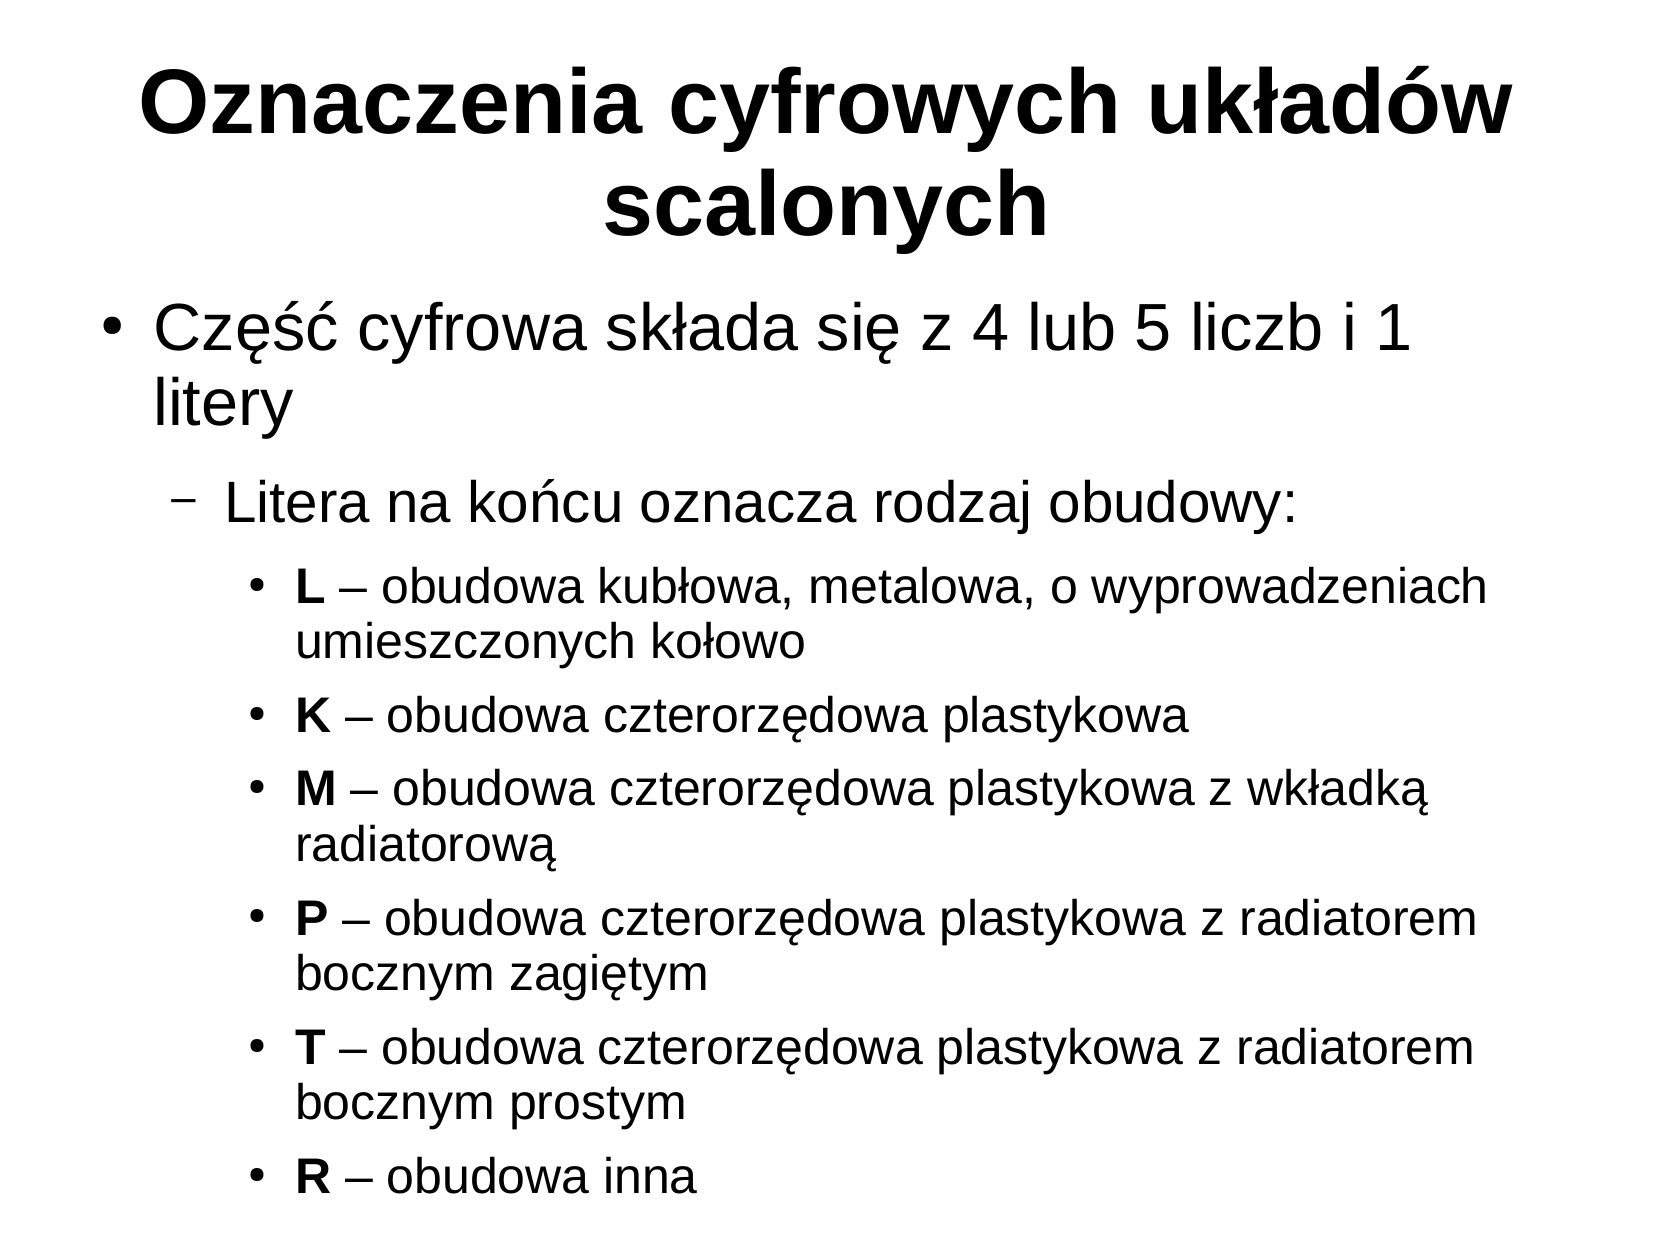

# Oznaczenia cyfrowych układów scalonych
Część cyfrowa składa się z 4 lub 5 liczb i 1 litery
Litera na końcu oznacza rodzaj obudowy:
L – obudowa kubłowa, metalowa, o wyprowadzeniach umieszczonych kołowo
K – obudowa czterorzędowa plastykowa
M – obudowa czterorzędowa plastykowa z wkładką radiatorową
P – obudowa czterorzędowa plastykowa z radiatorem bocznym zagiętym
T – obudowa czterorzędowa plastykowa z radiatorem bocznym prostym
R – obudowa inna